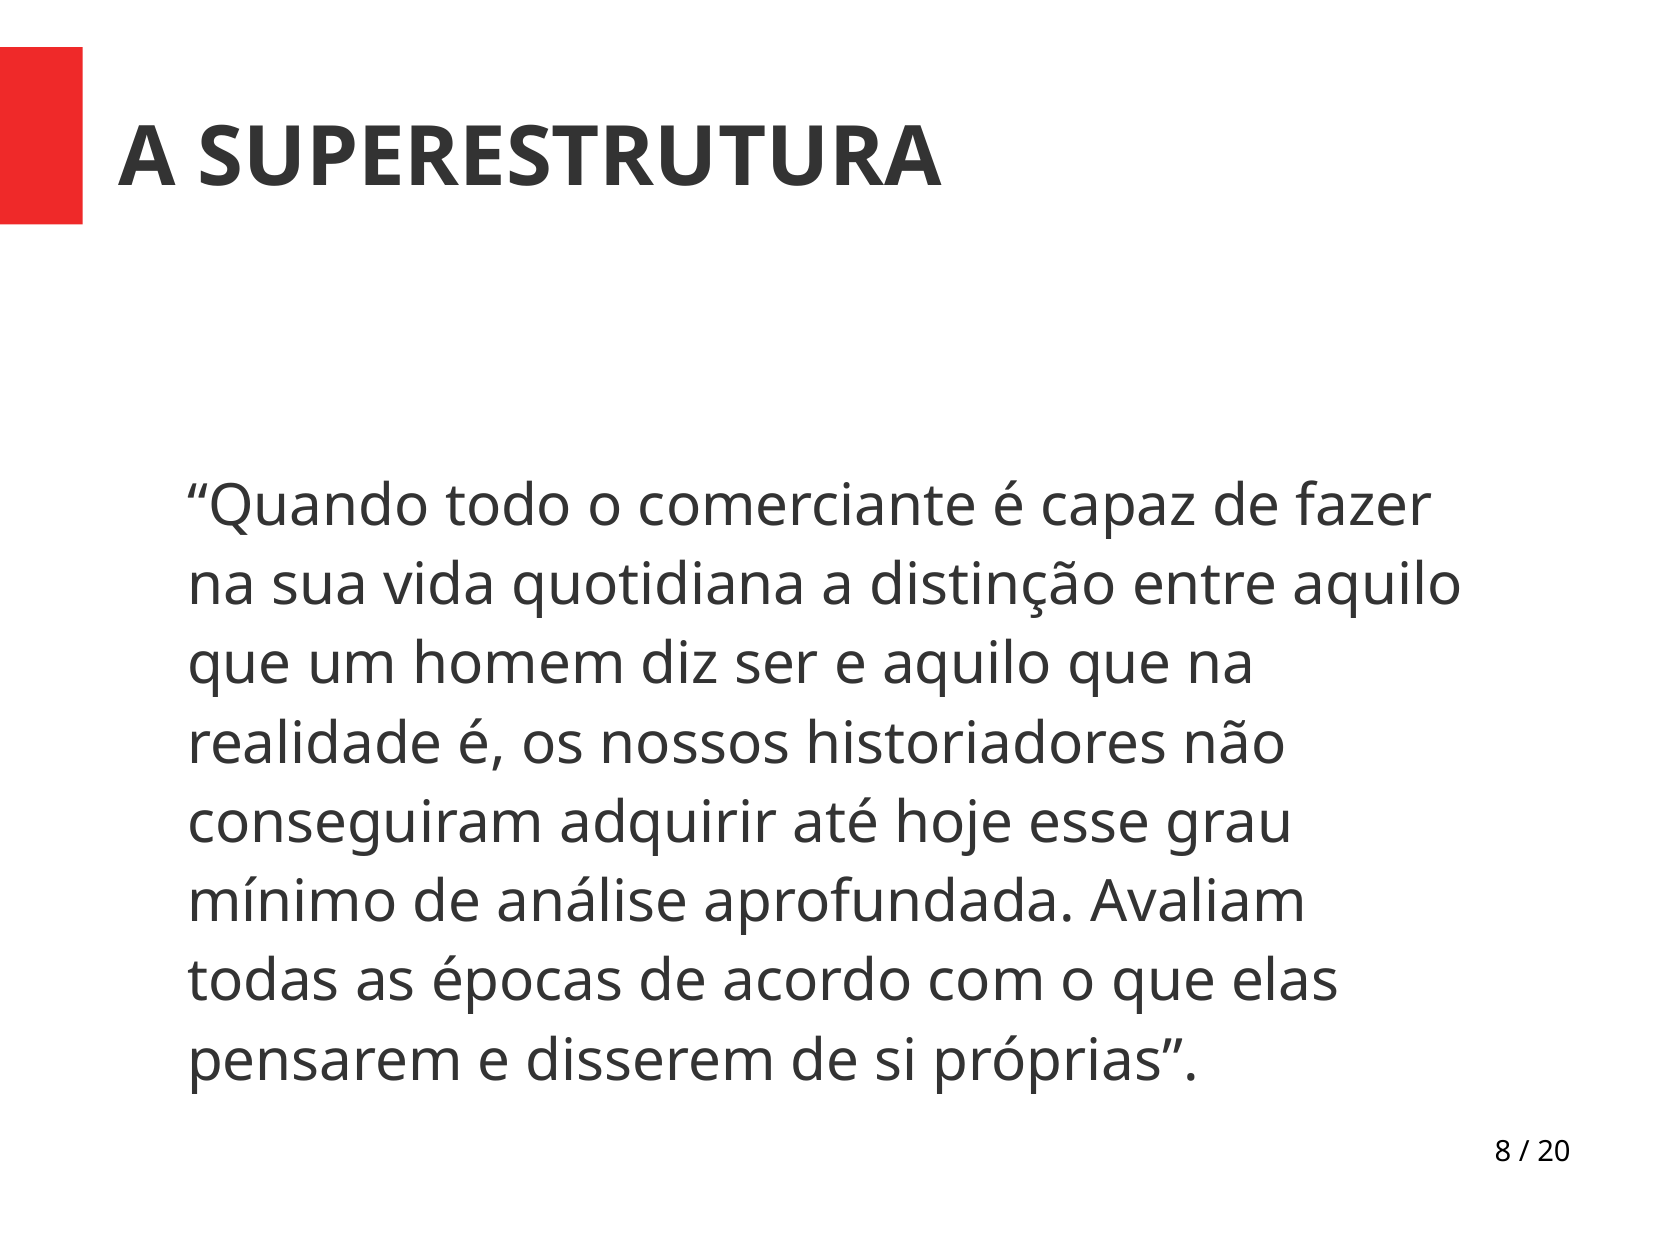

# A SUPERESTRUTURA
“Quando todo o comerciante é capaz de fazer na sua vida quotidiana a distinção entre aquilo que um homem diz ser e aquilo que na realidade é, os nossos historiadores não conseguiram adquirir até hoje esse grau mínimo de análise aprofundada. Avaliam todas as épocas de acordo com o que elas pensarem e disserem de si próprias”.
8